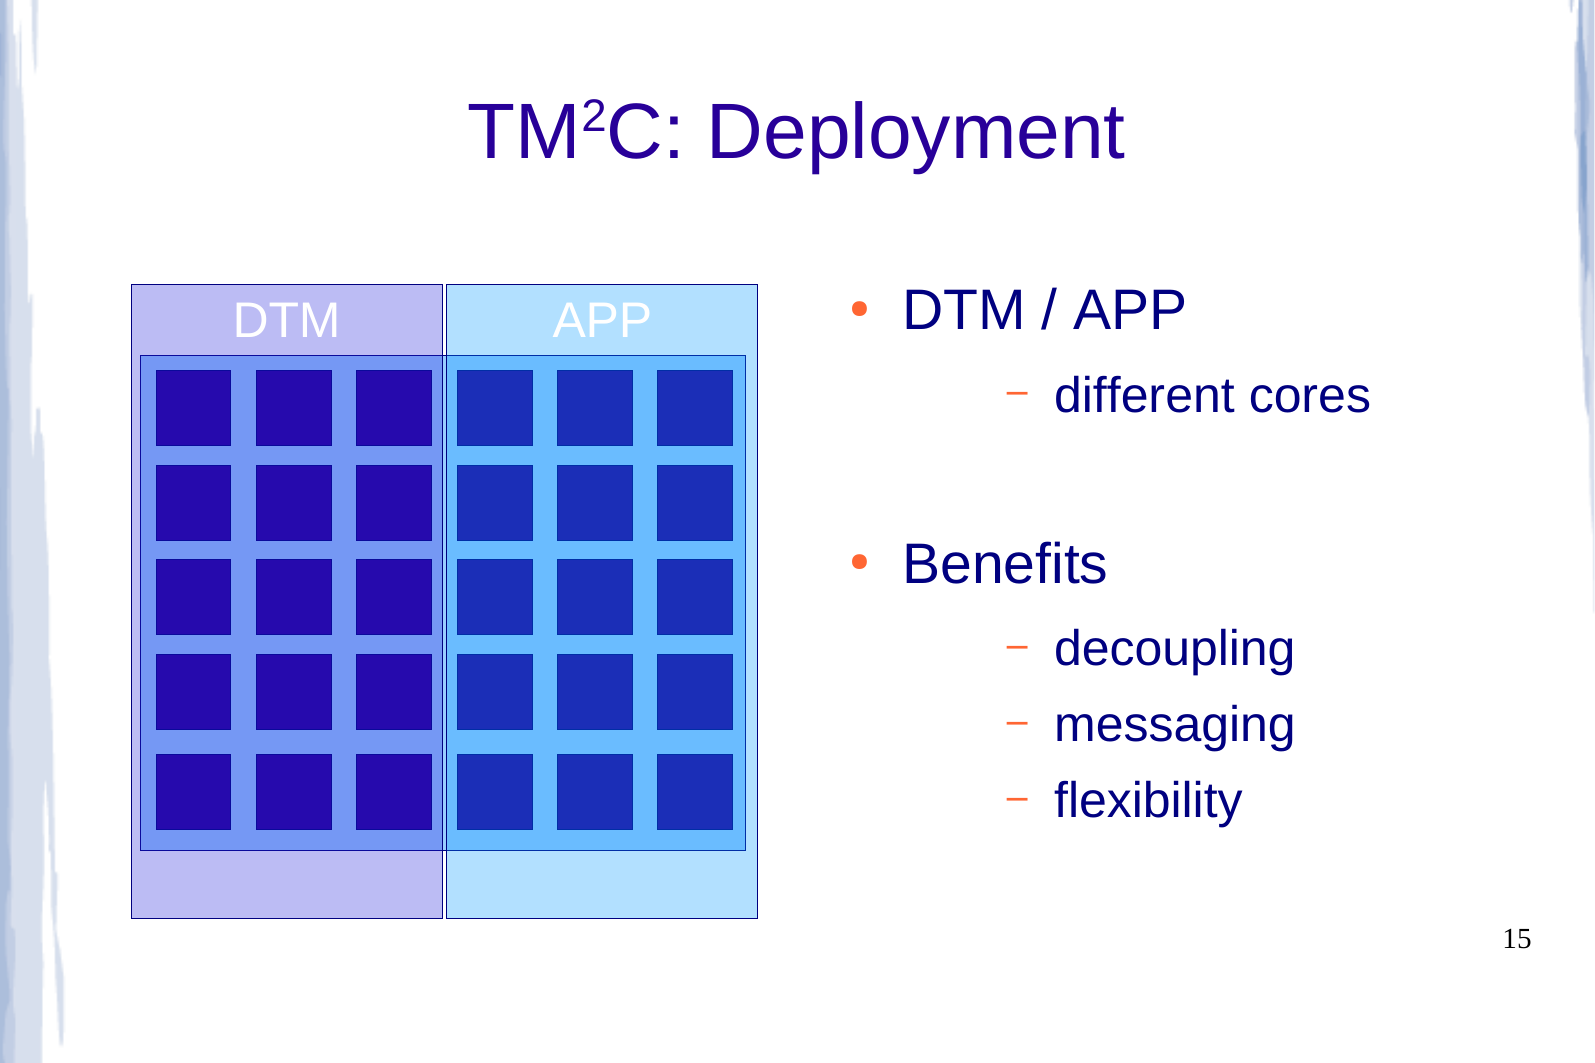

# TM2C: Deployment
DTM / APP
different cores
Benefits
decoupling
messaging
flexibility
DTM
APP
15